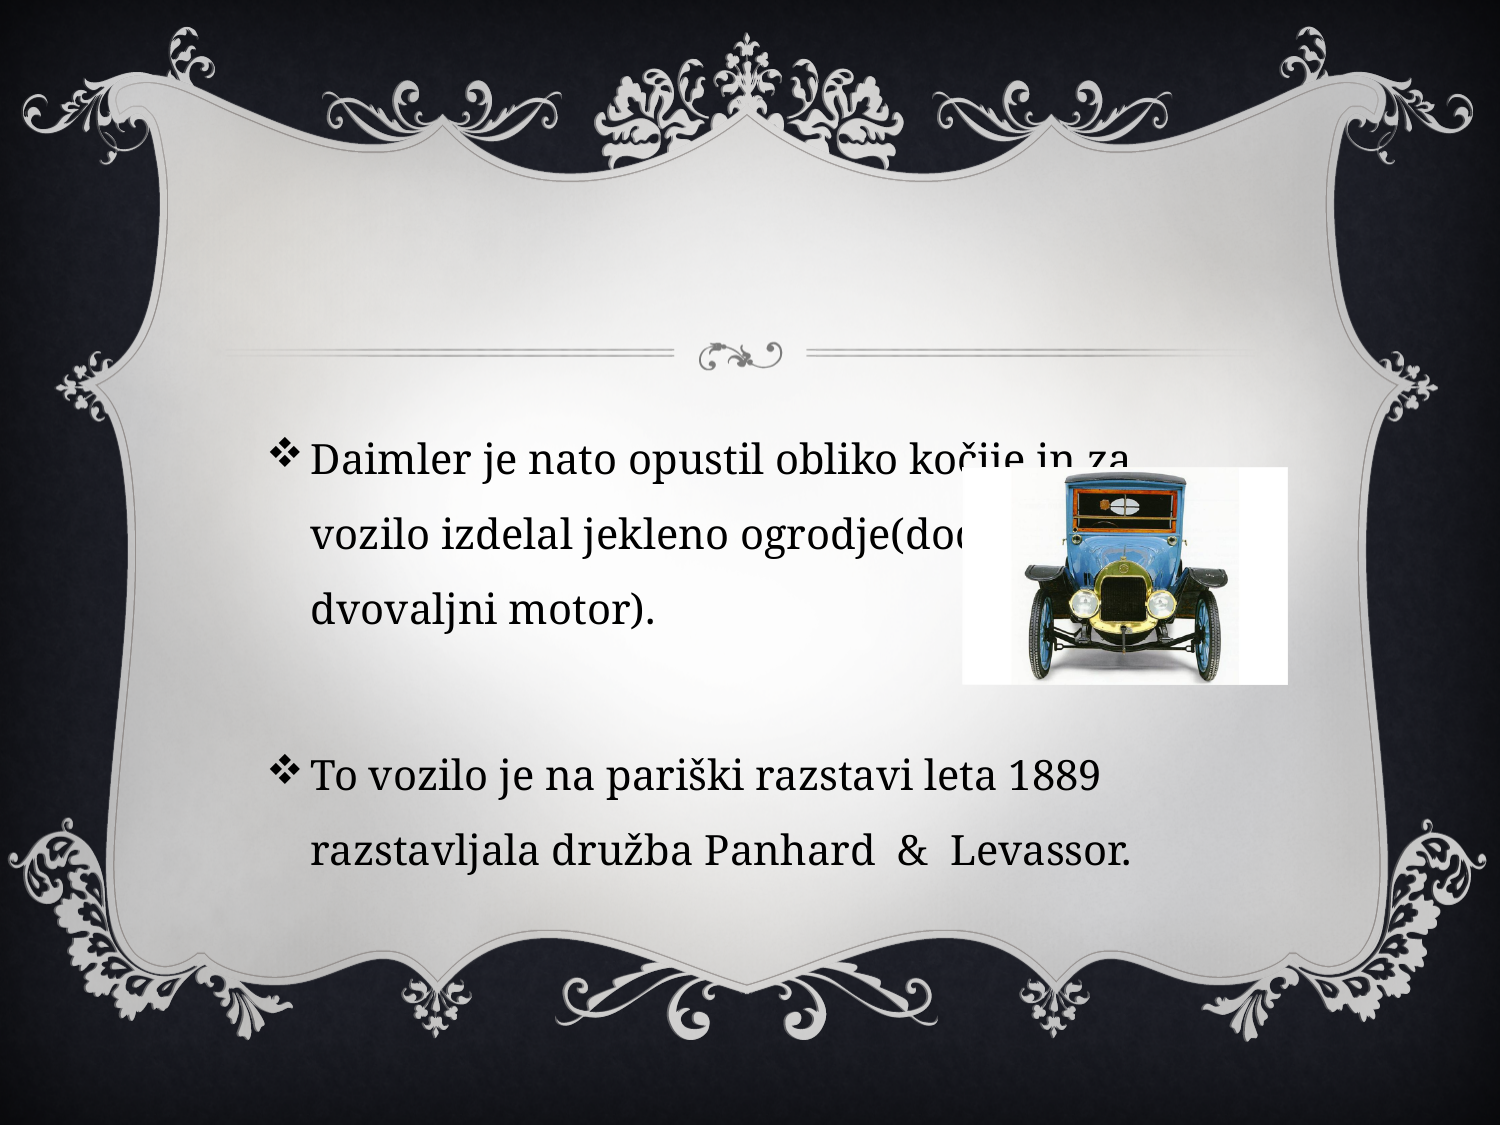

#
Daimler je nato opustil obliko kočije in za vozilo izdelal jekleno ogrodje(dodal še dvovaljni motor).
To vozilo je na pariški razstavi leta 1889 razstavljala družba Panhard & Levassor.